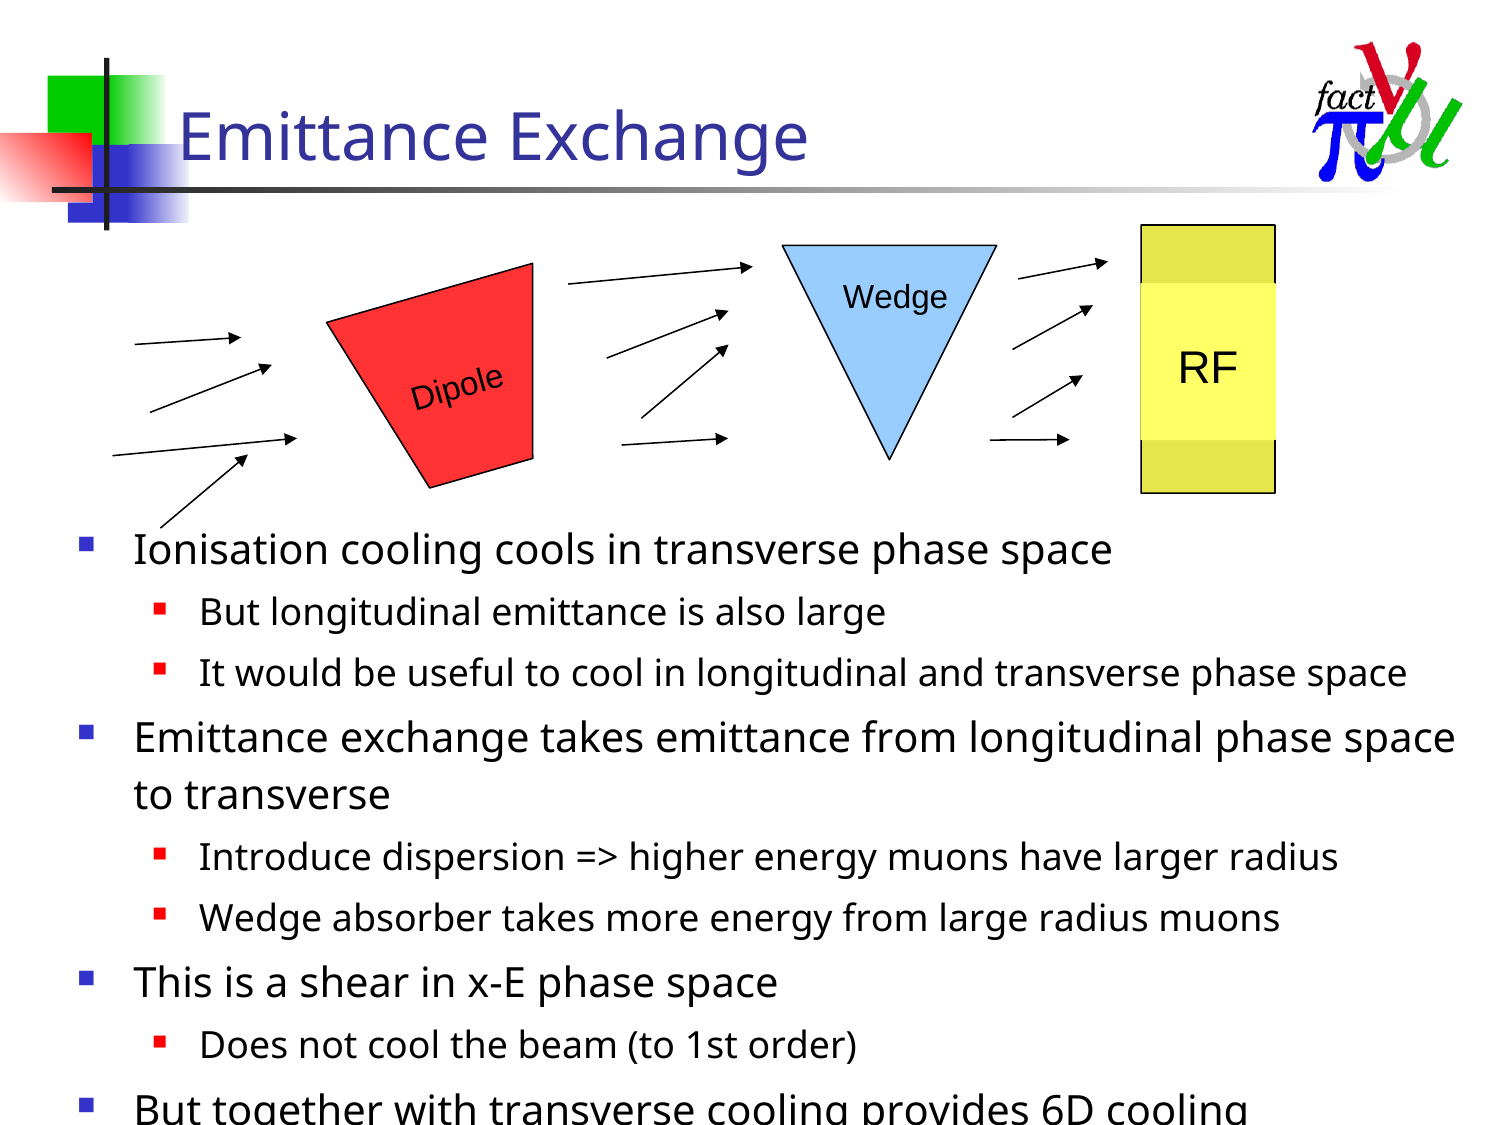

Emittance Exchange
Wedge
RF
Dipole
# Ionisation cooling cools in transverse phase space
But longitudinal emittance is also large
It would be useful to cool in longitudinal and transverse phase space
Emittance exchange takes emittance from longitudinal phase space to transverse
Introduce dispersion => higher energy muons have larger radius
Wedge absorber takes more energy from large radius muons
This is a shear in x-E phase space
Does not cool the beam (to 1st order)
But together with transverse cooling provides 6D cooling